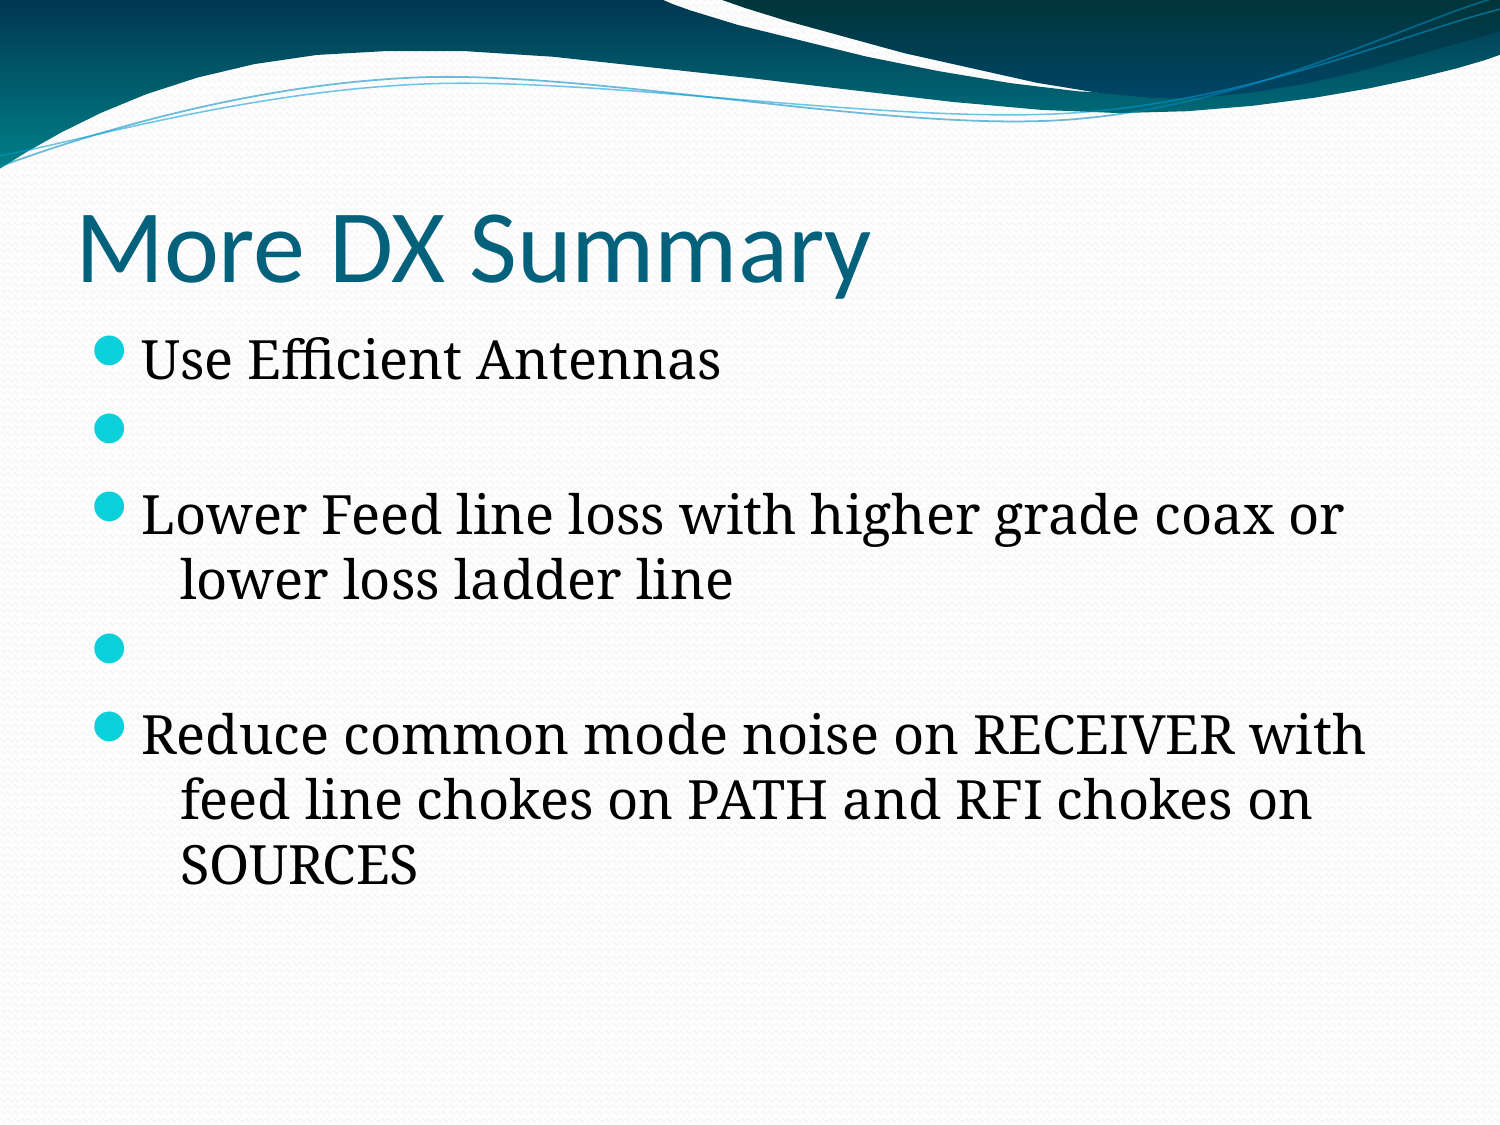

# More DX Summary
Use Efficient Antennas
Lower Feed line loss with higher grade coax or lower loss ladder line
Reduce common mode noise on RECEIVER with feed line chokes on PATH and RFI chokes on SOURCES